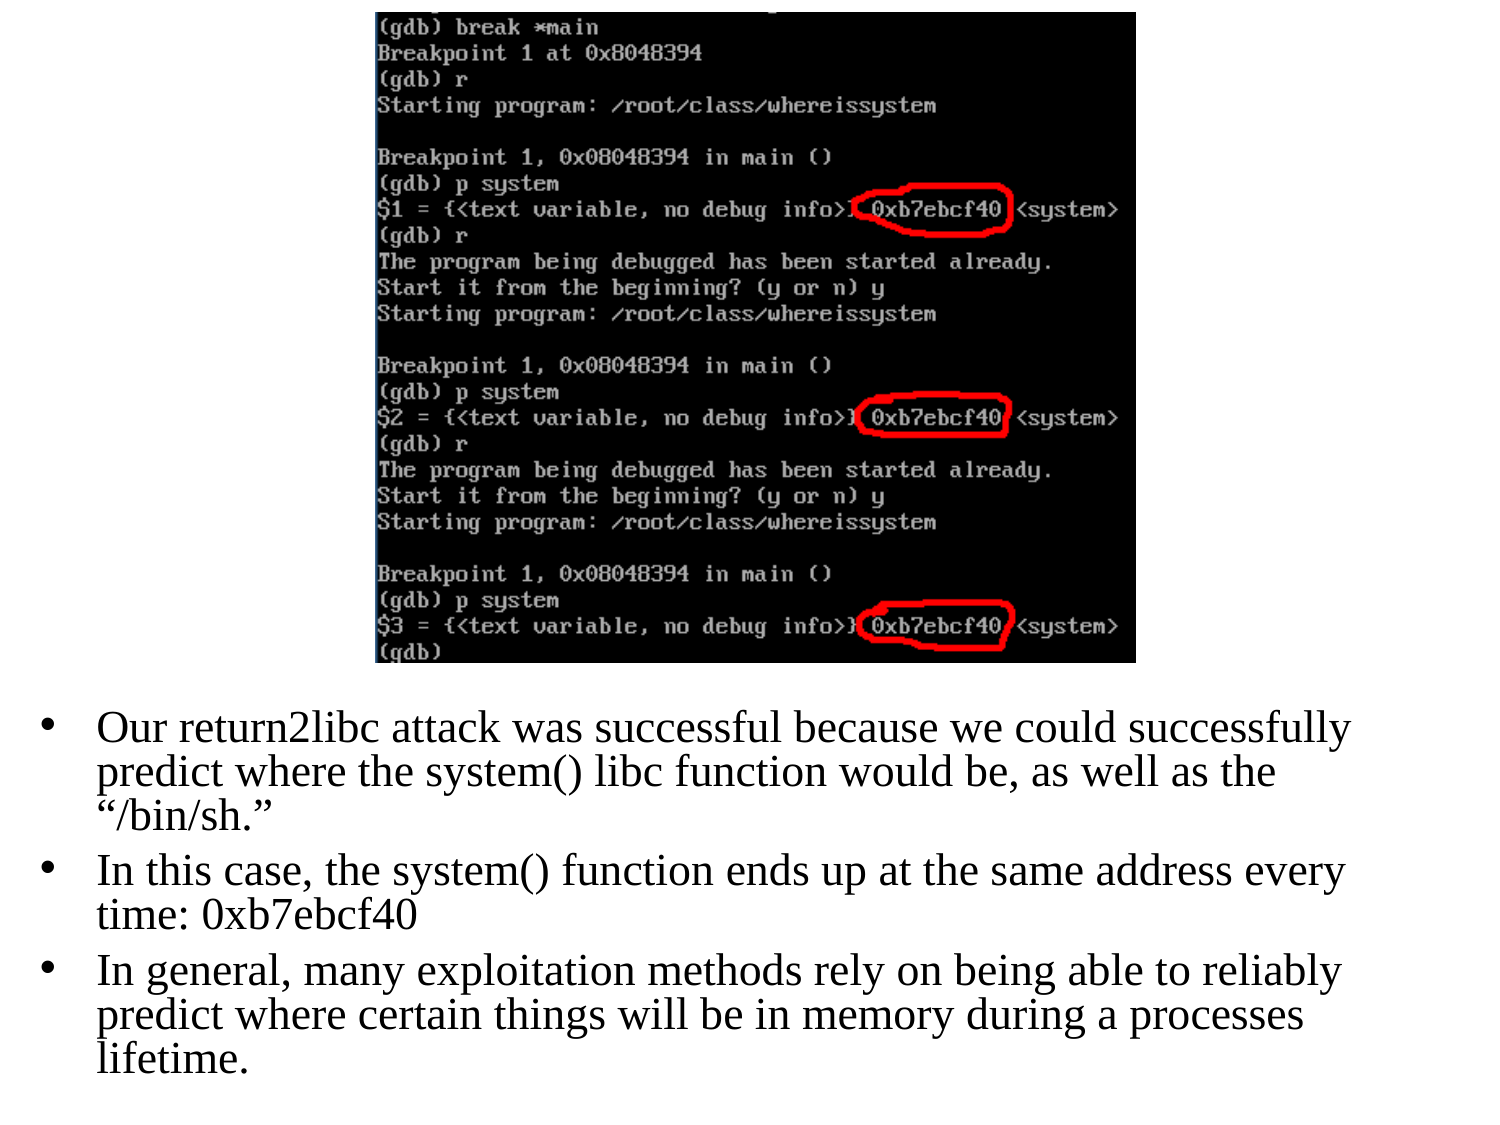

# Our return2libc attack was successful because we could successfully predict where the system() libc function would be, as well as the “/bin/sh.”
In this case, the system() function ends up at the same address every time: 0xb7ebcf40
In general, many exploitation methods rely on being able to reliably predict where certain things will be in memory during a processes lifetime.